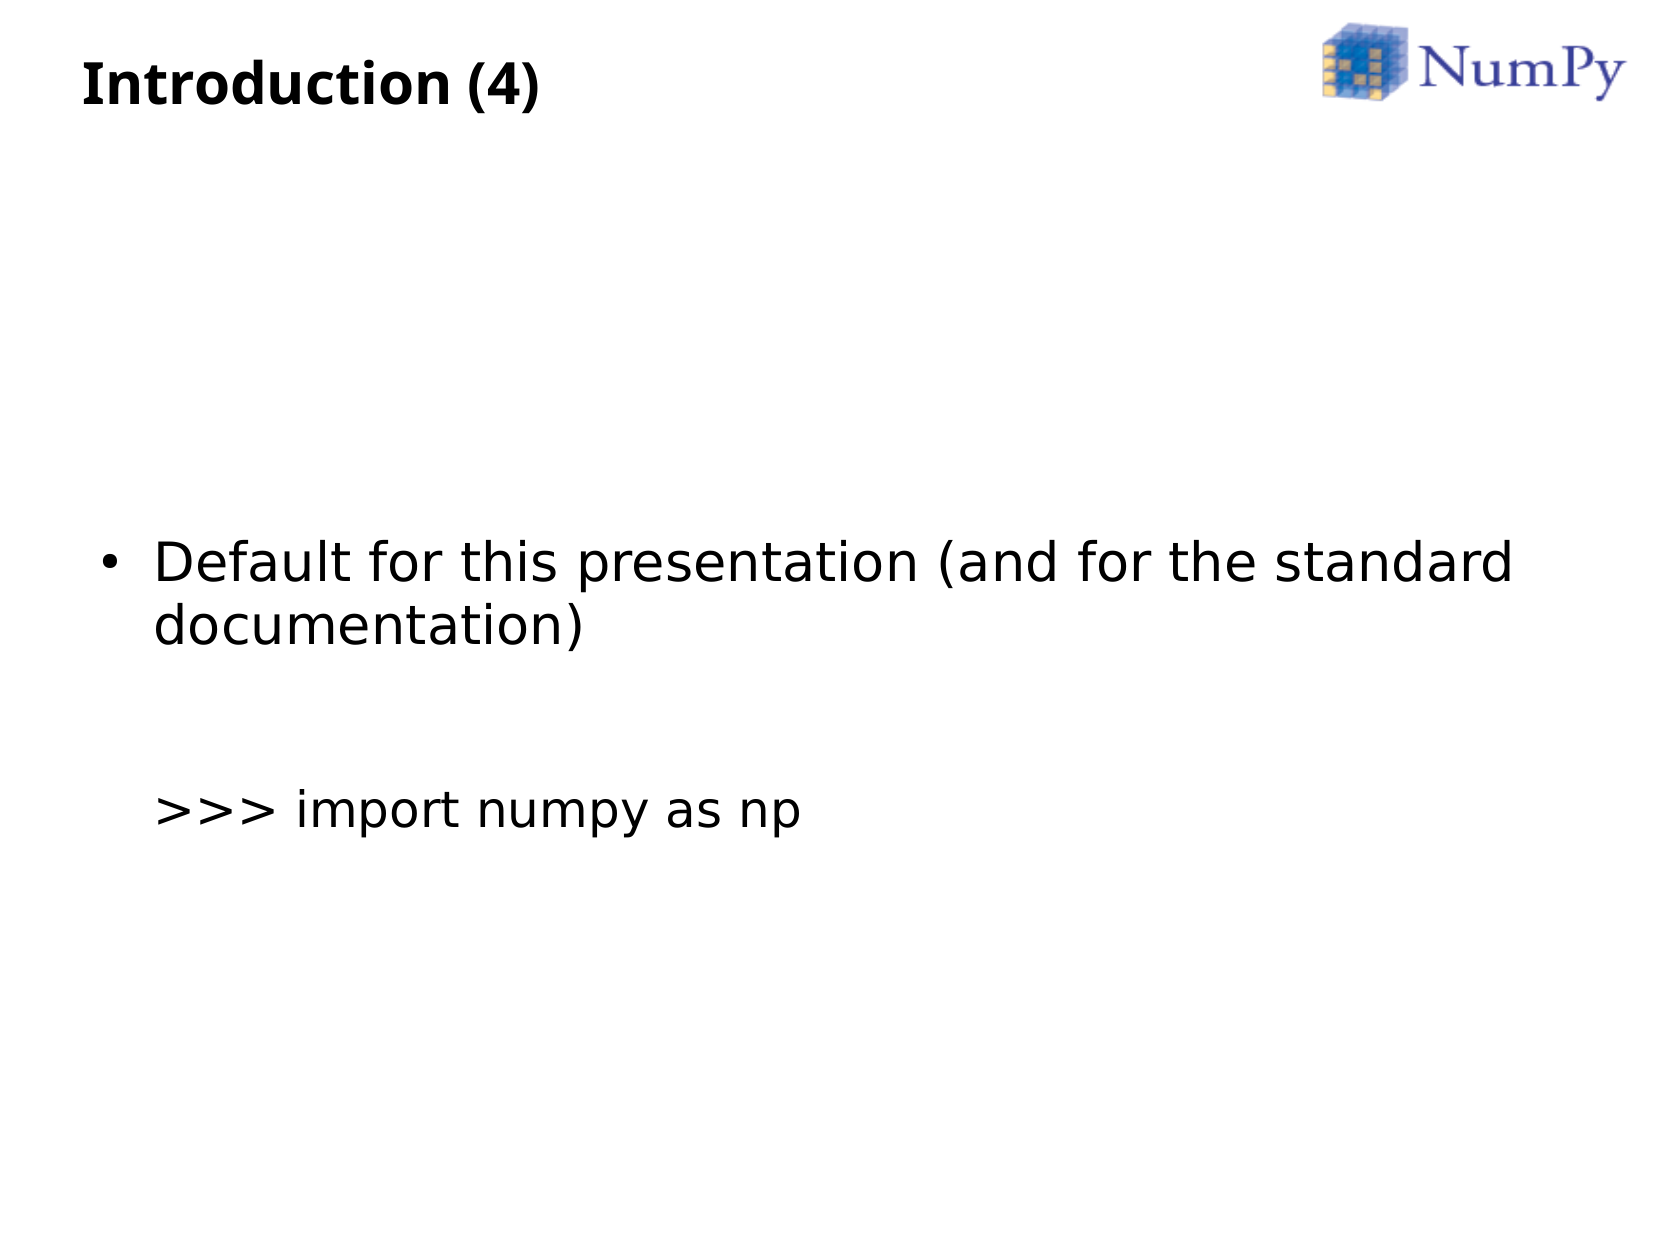

# Introduction (4)
Default for this presentation (and for the standard documentation)
>>> import numpy as np